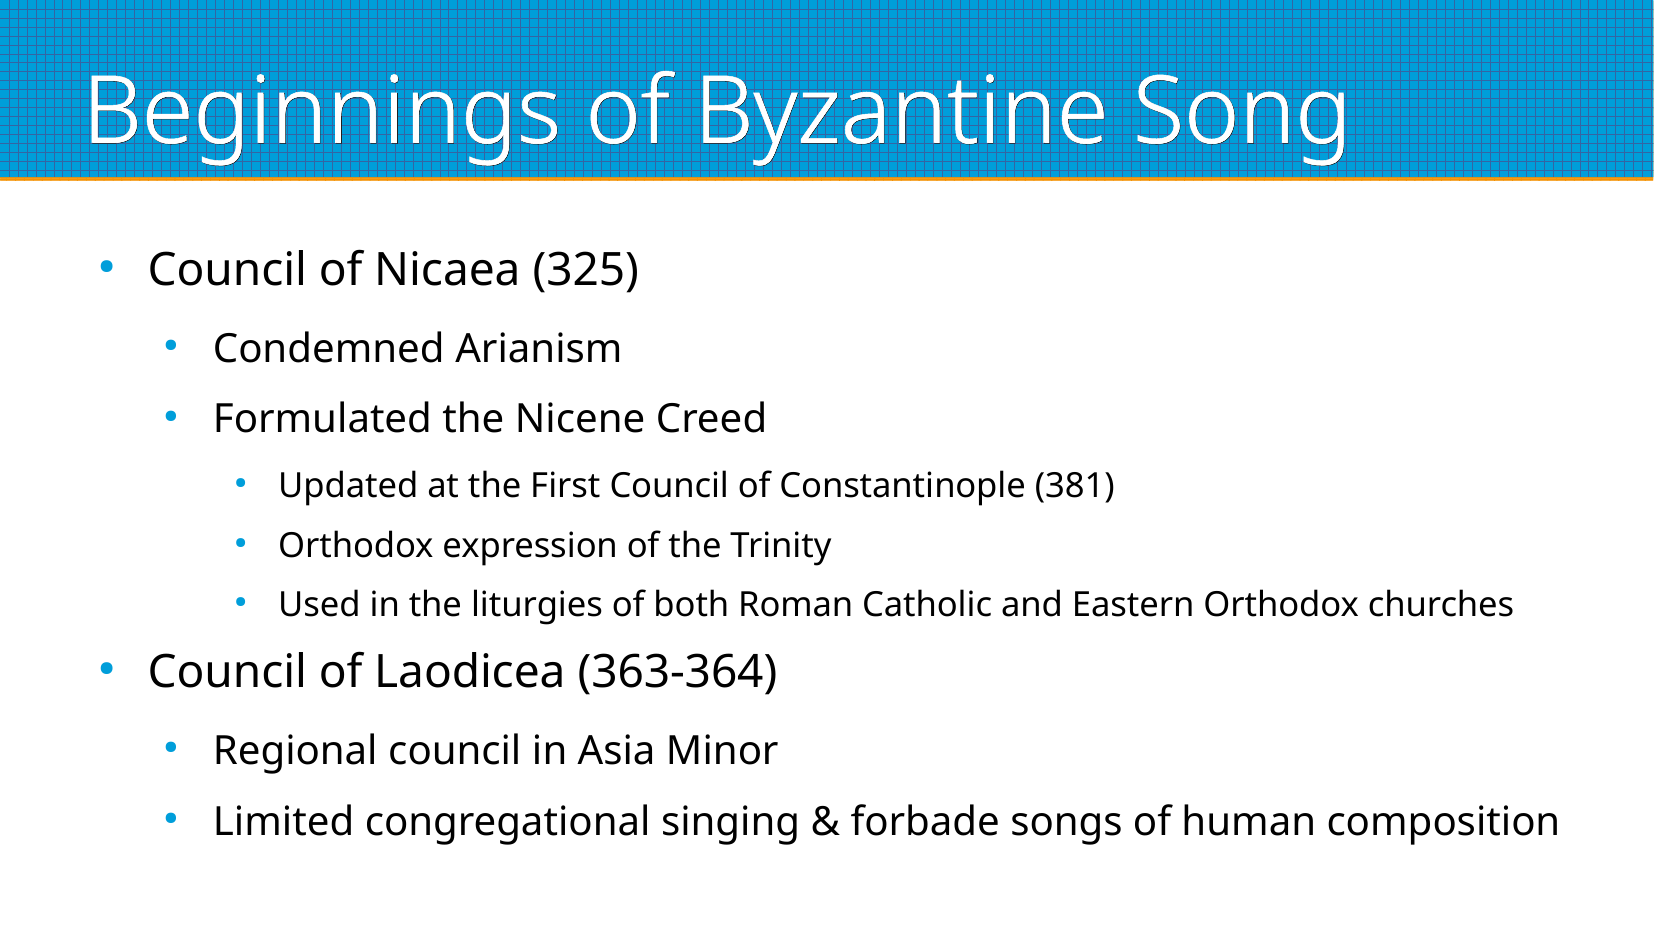

# Beginnings of Byzantine Song
Council of Nicaea (325)
Condemned Arianism
Formulated the Nicene Creed
Updated at the First Council of Constantinople (381)
Orthodox expression of the Trinity
Used in the liturgies of both Roman Catholic and Eastern Orthodox churches
Council of Laodicea (363-364)
Regional council in Asia Minor
Limited congregational singing & forbade songs of human composition